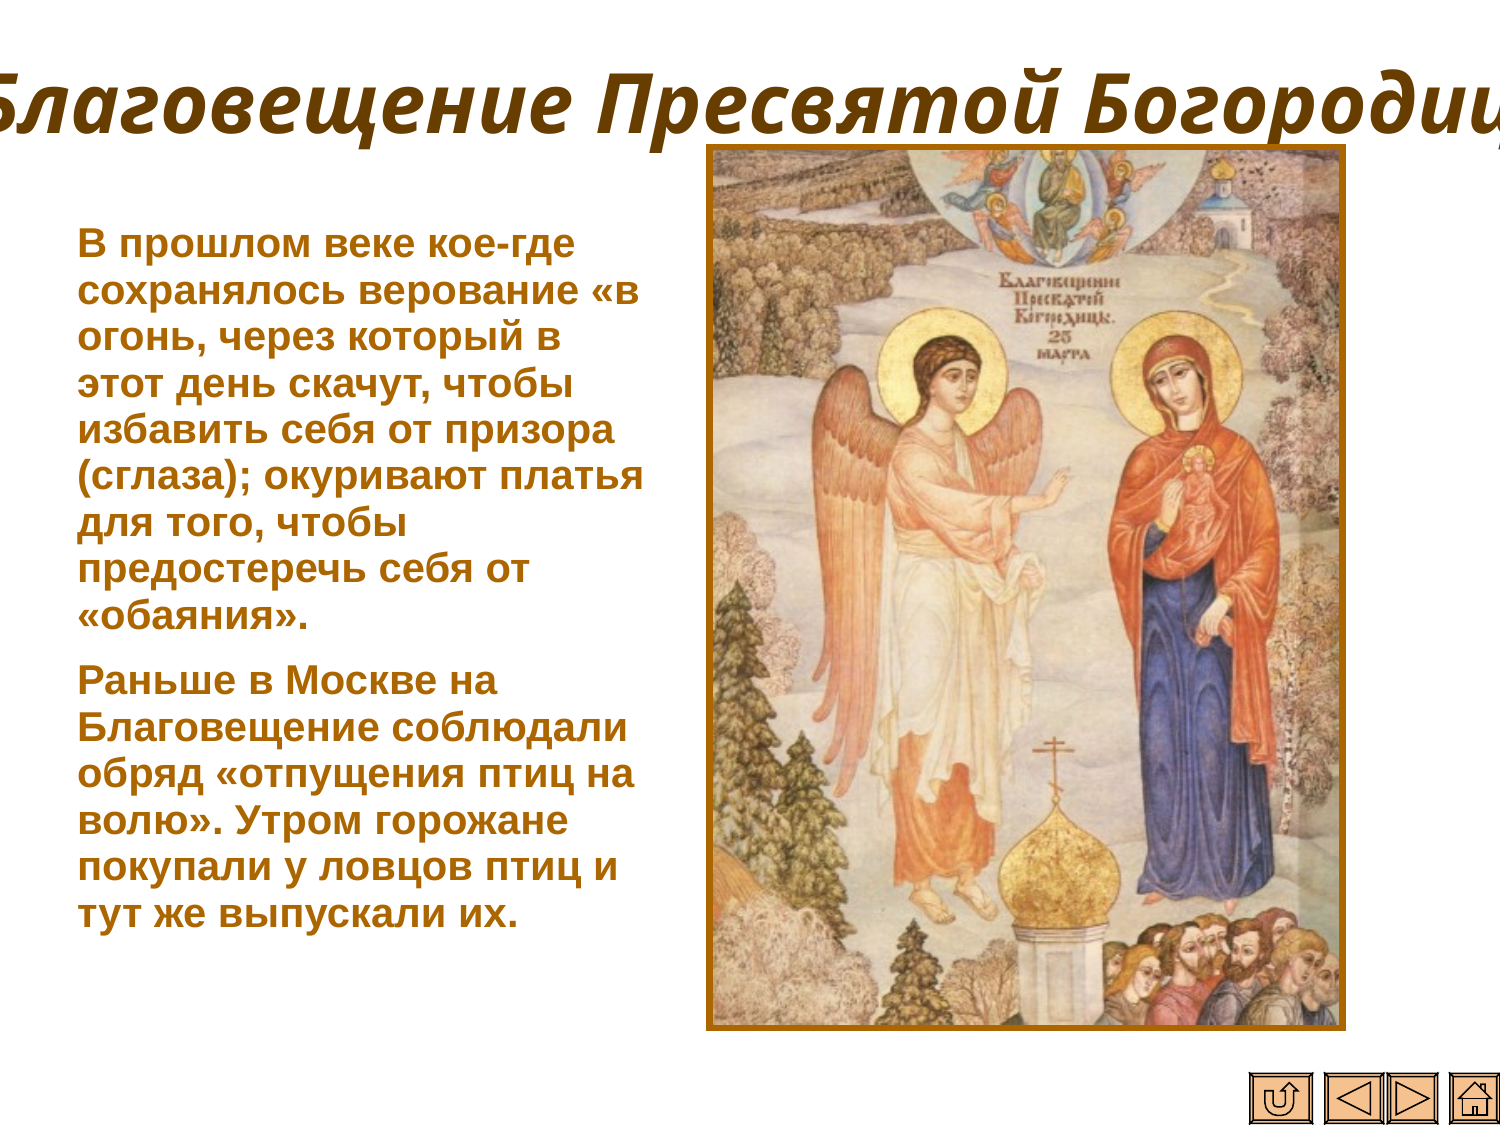

Благовещение Пресвятой Богородицы
В прошлом веке кое-где сохранялось верование «в огонь, через который в этот день скачут, чтобы избавить себя от призора (сглаза); окуривают платья для того, чтобы предостеречь себя от «обаяния».
Раньше в Москве на Благовещение соблюдали обряд «отпущения птиц на волю». Утром горожане покупали у ловцов птиц и тут же выпускали их.